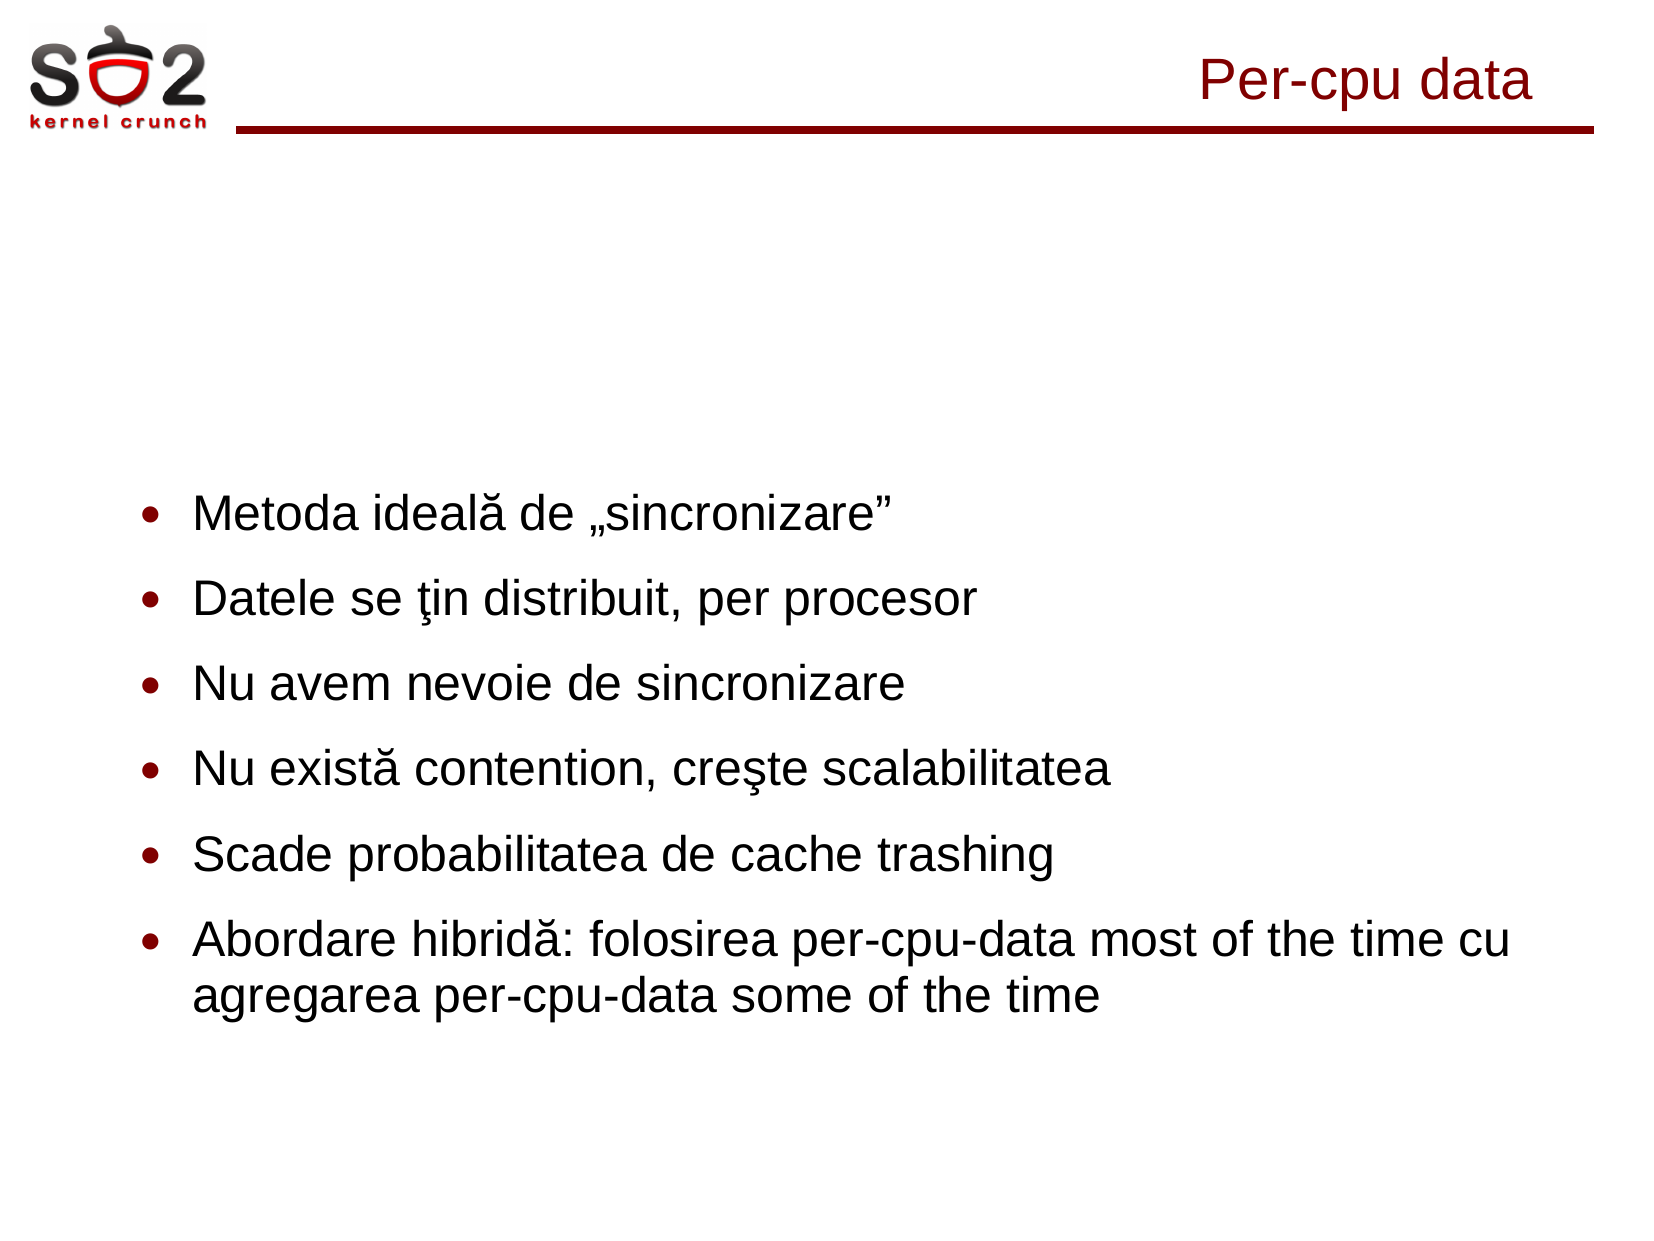

# Per-cpu data
Metoda ideală de „sincronizare”
Datele se ţin distribuit, per procesor
Nu avem nevoie de sincronizare
Nu există contention, creşte scalabilitatea
Scade probabilitatea de cache trashing
Abordare hibridă: folosirea per-cpu-data most of the time cu agregarea per-cpu-data some of the time